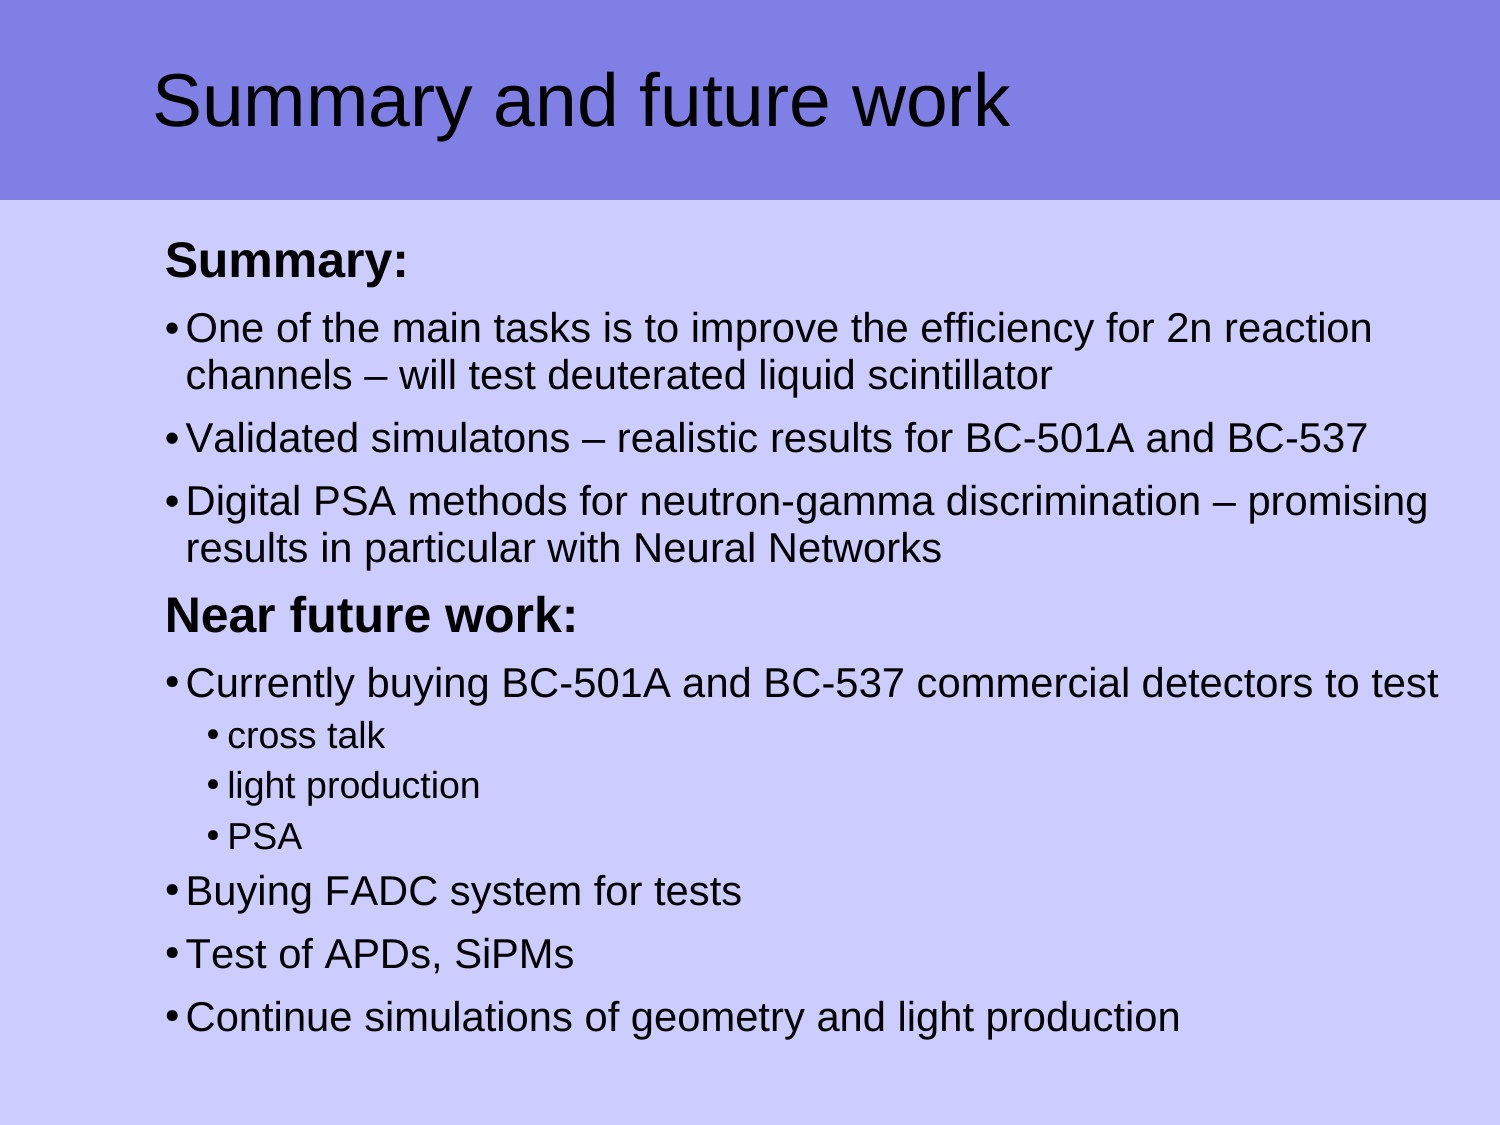

# Summary and future work
Summary:
One of the main tasks is to improve the efficiency for 2n reaction channels – will test deuterated liquid scintillator
Validated simulatons – realistic results for BC-501A and BC-537
Digital PSA methods for neutron-gamma discrimination – promising results in particular with Neural Networks
Near future work:
Currently buying BC-501A and BC-537 commercial detectors to test
cross talk
light production
PSA
Buying FADC system for tests
Test of APDs, SiPMs
Continue simulations of geometry and light production